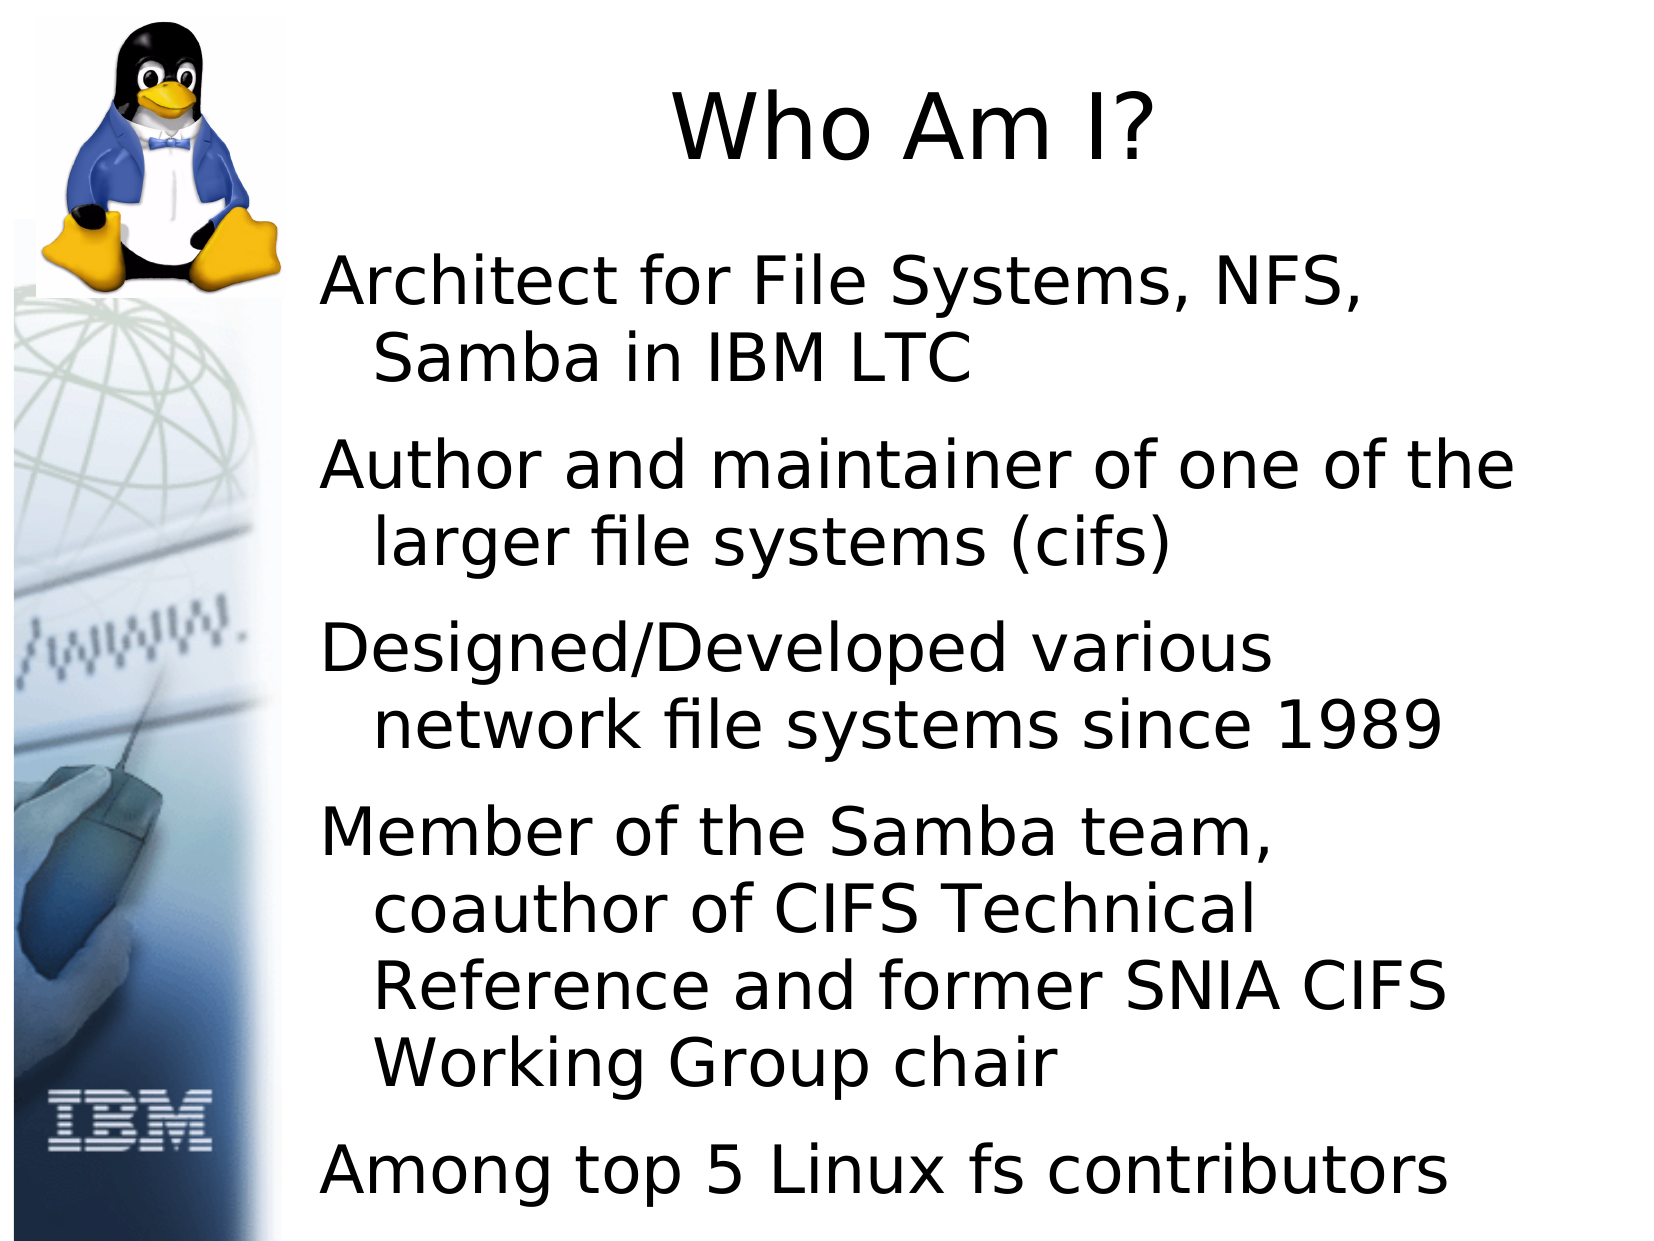

# Who Am I?
Architect for File Systems, NFS, Samba in IBM LTC
Author and maintainer of one of the larger file systems (cifs)
Designed/Developed various network file systems since 1989
Member of the Samba team, coauthor of CIFS Technical Reference and former SNIA CIFS Working Group chair
Among top 5 Linux fs contributors